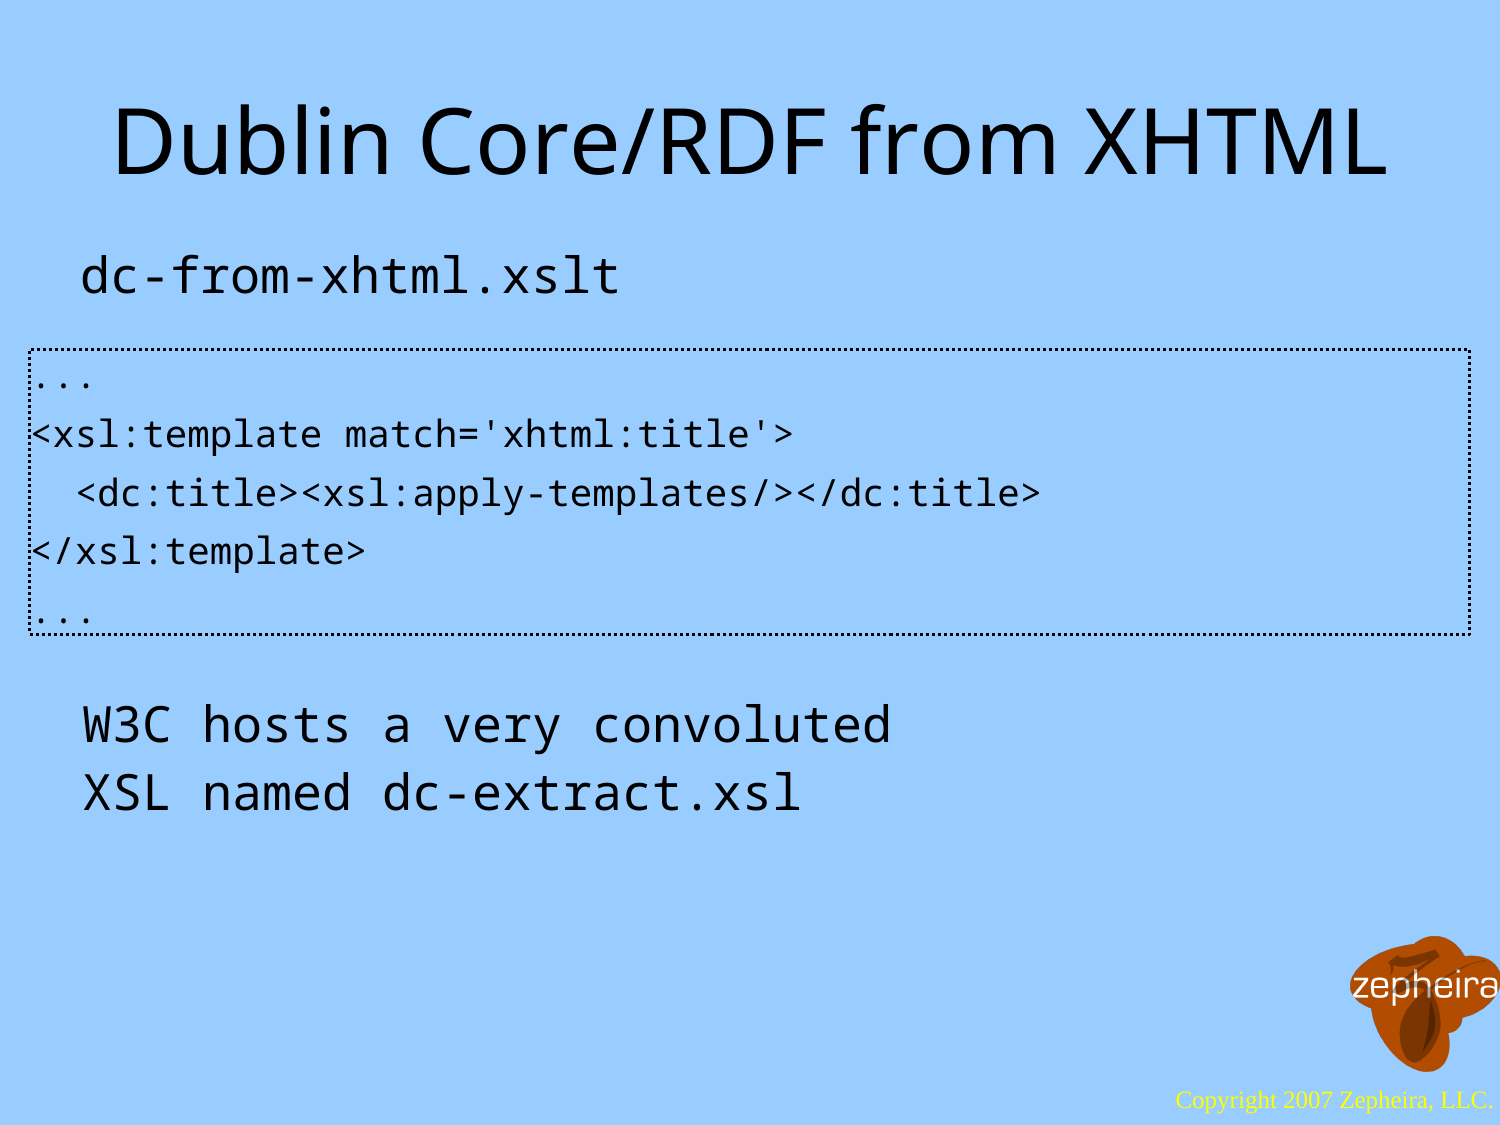

# Dublin Core/RDF from XHTML
dc-from-xhtml.xslt
...
<xsl:template match='xhtml:title'>
 <dc:title><xsl:apply-templates/></dc:title>
</xsl:template>
...
W3C hosts a very convoluted XSL named dc-extract.xsl